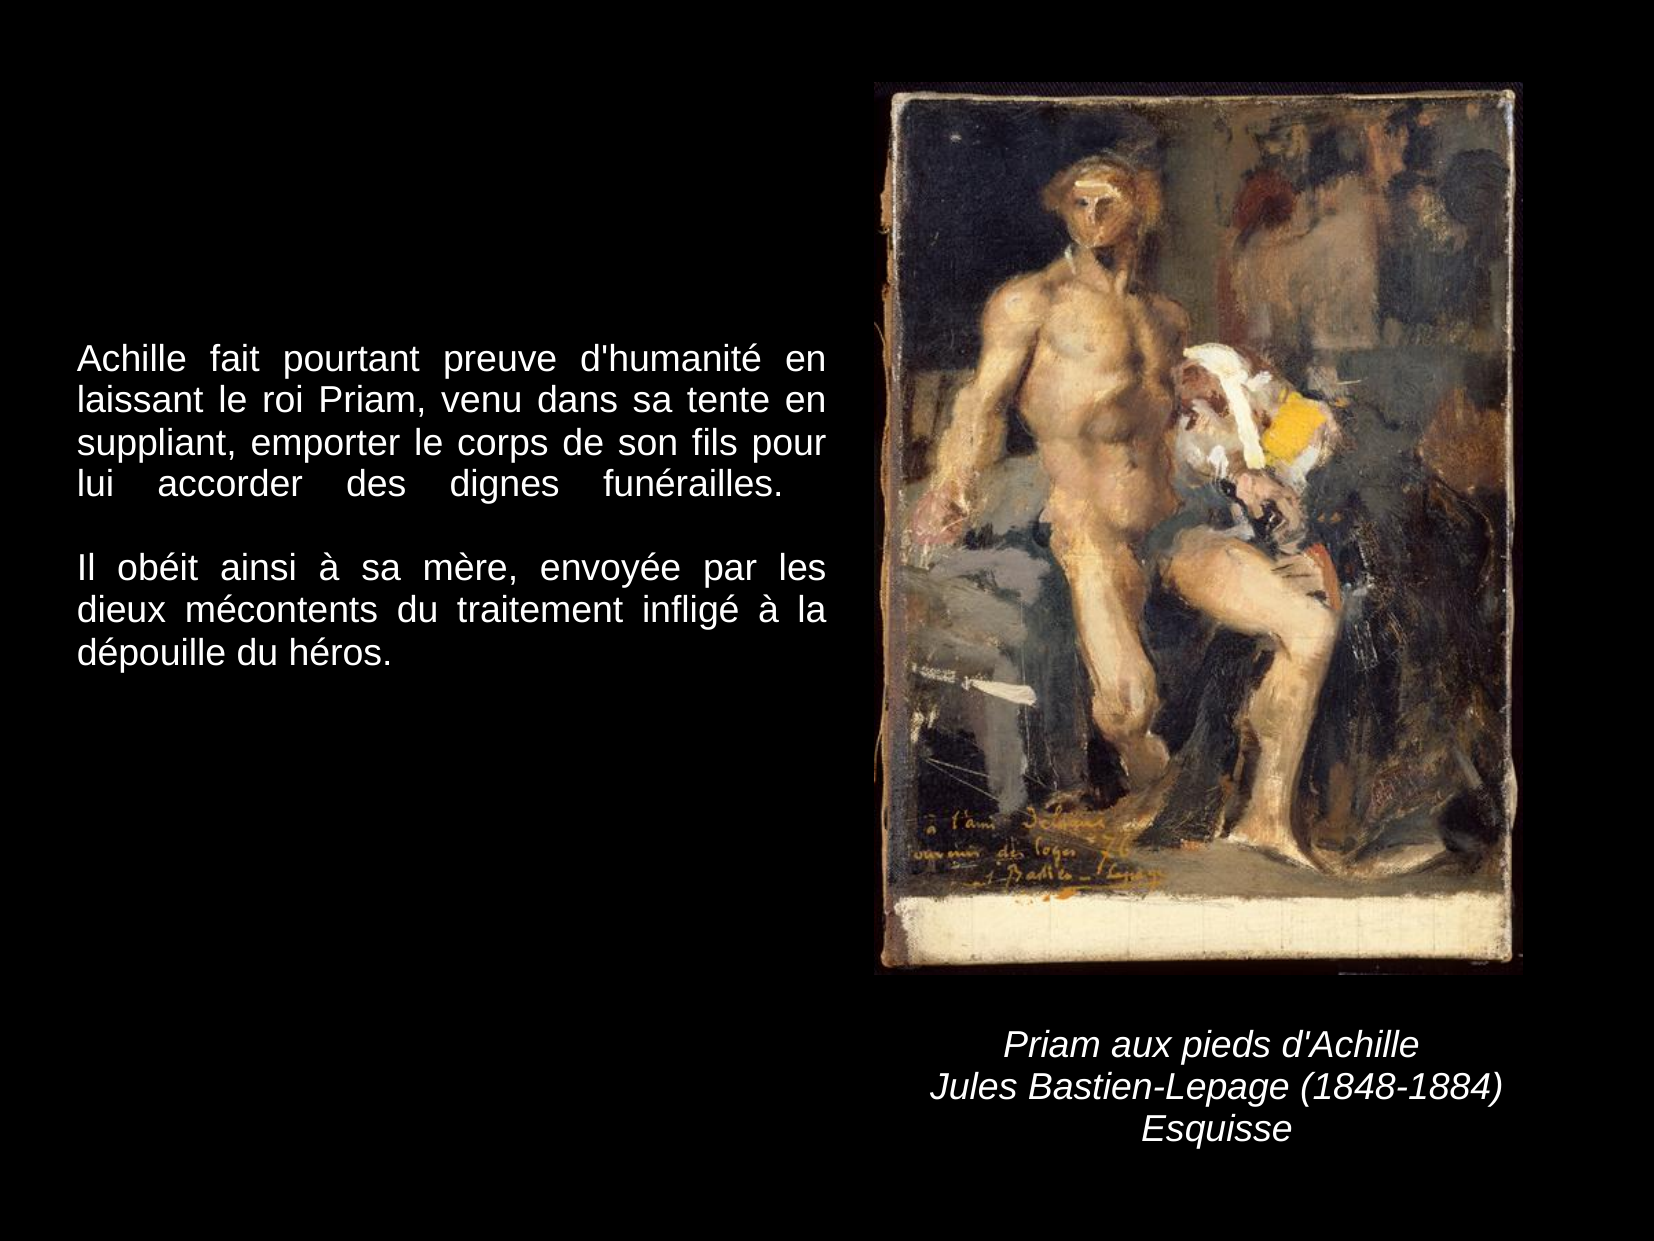

# Achille fait pourtant preuve d'humanité en laissant le roi Priam, venu dans sa tente en suppliant, emporter le corps de son fils pour lui accorder des dignes funérailles. Il obéit ainsi à sa mère, envoyée par les dieux mécontents du traitement infligé à la dépouille du héros.
Priam aux pieds d'Achille
Jules Bastien-Lepage (1848-1884)
Esquisse